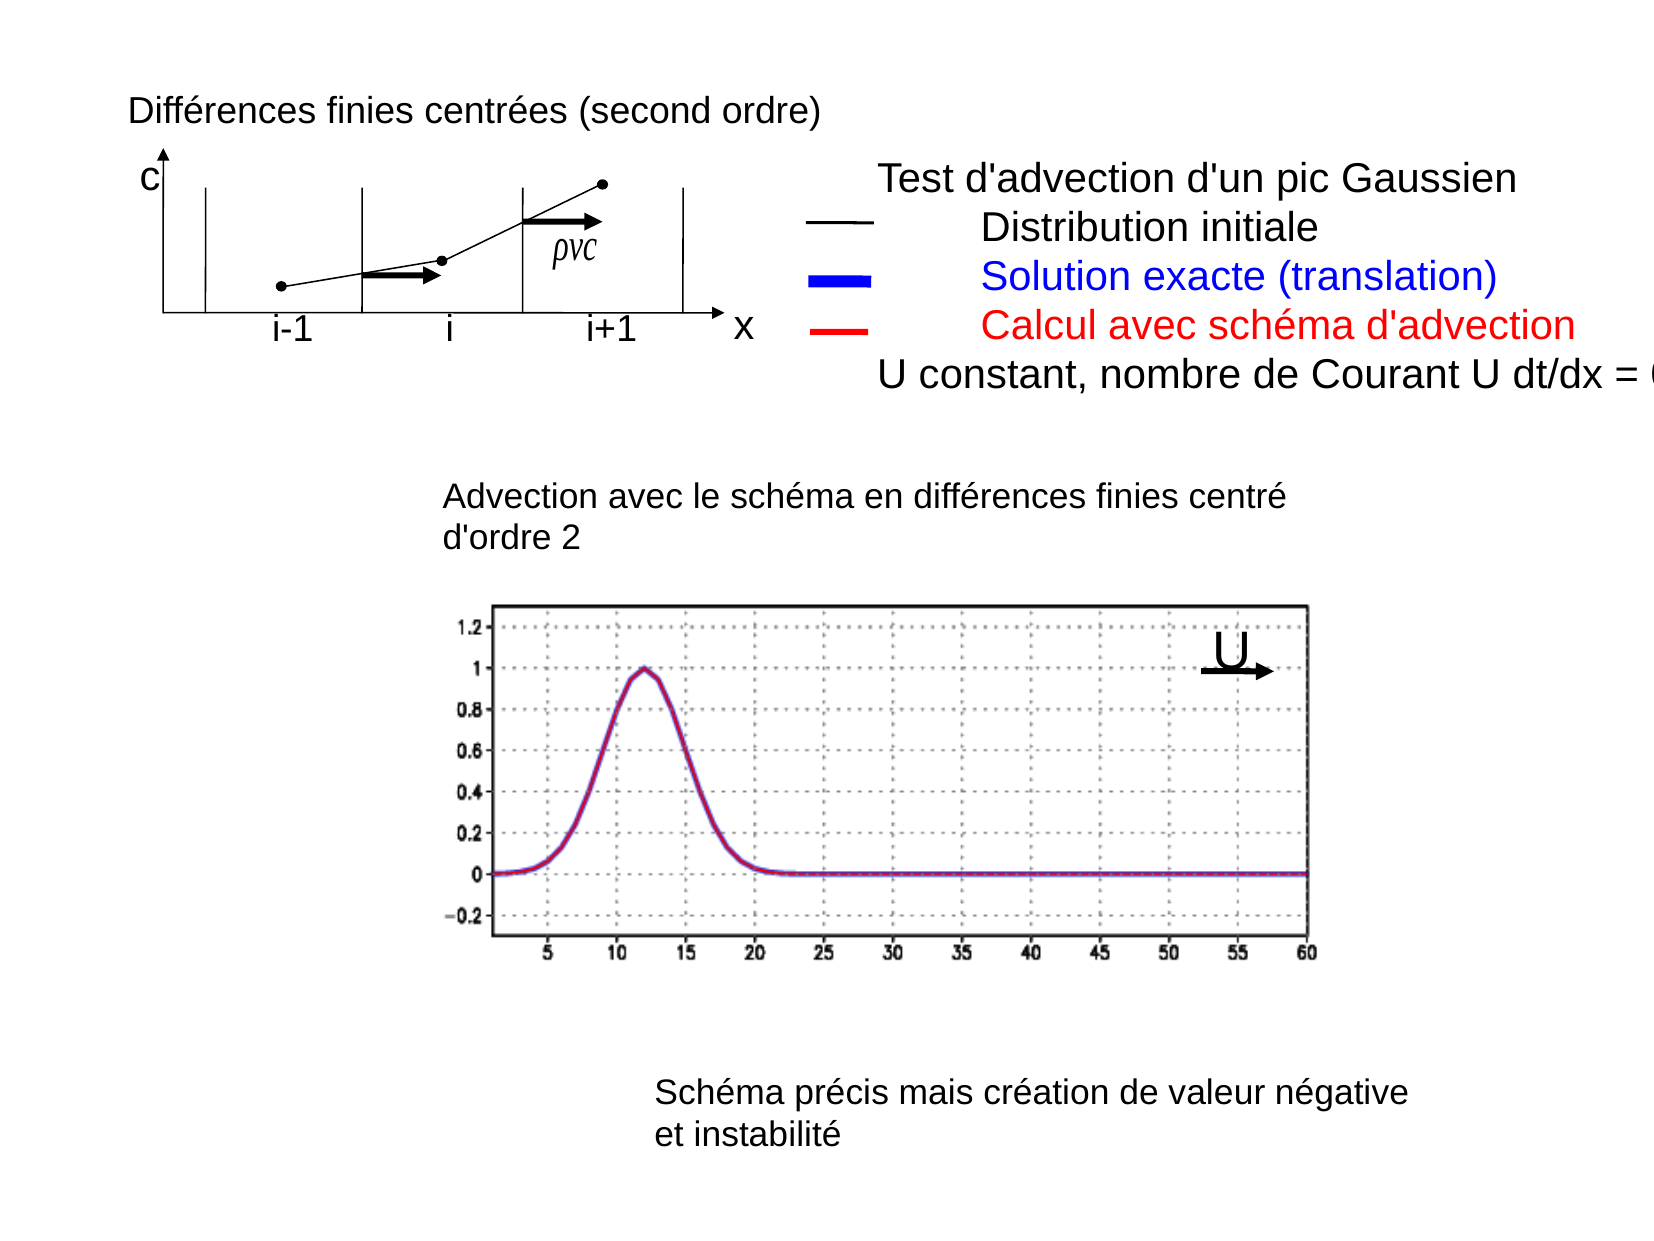

Différences finies centrées (second ordre)‏
c
x
i-1
i
i+1
Test d'advection d'un pic Gaussien
 Distribution initiale
 Solution exacte (translation)‏
 Calcul avec schéma d'advection
U constant, nombre de Courant U dt/dx = 0,2
Advection avec le schéma en différences finies centré
d'ordre 2
U
Schéma précis mais création de valeur négative
et instabilité